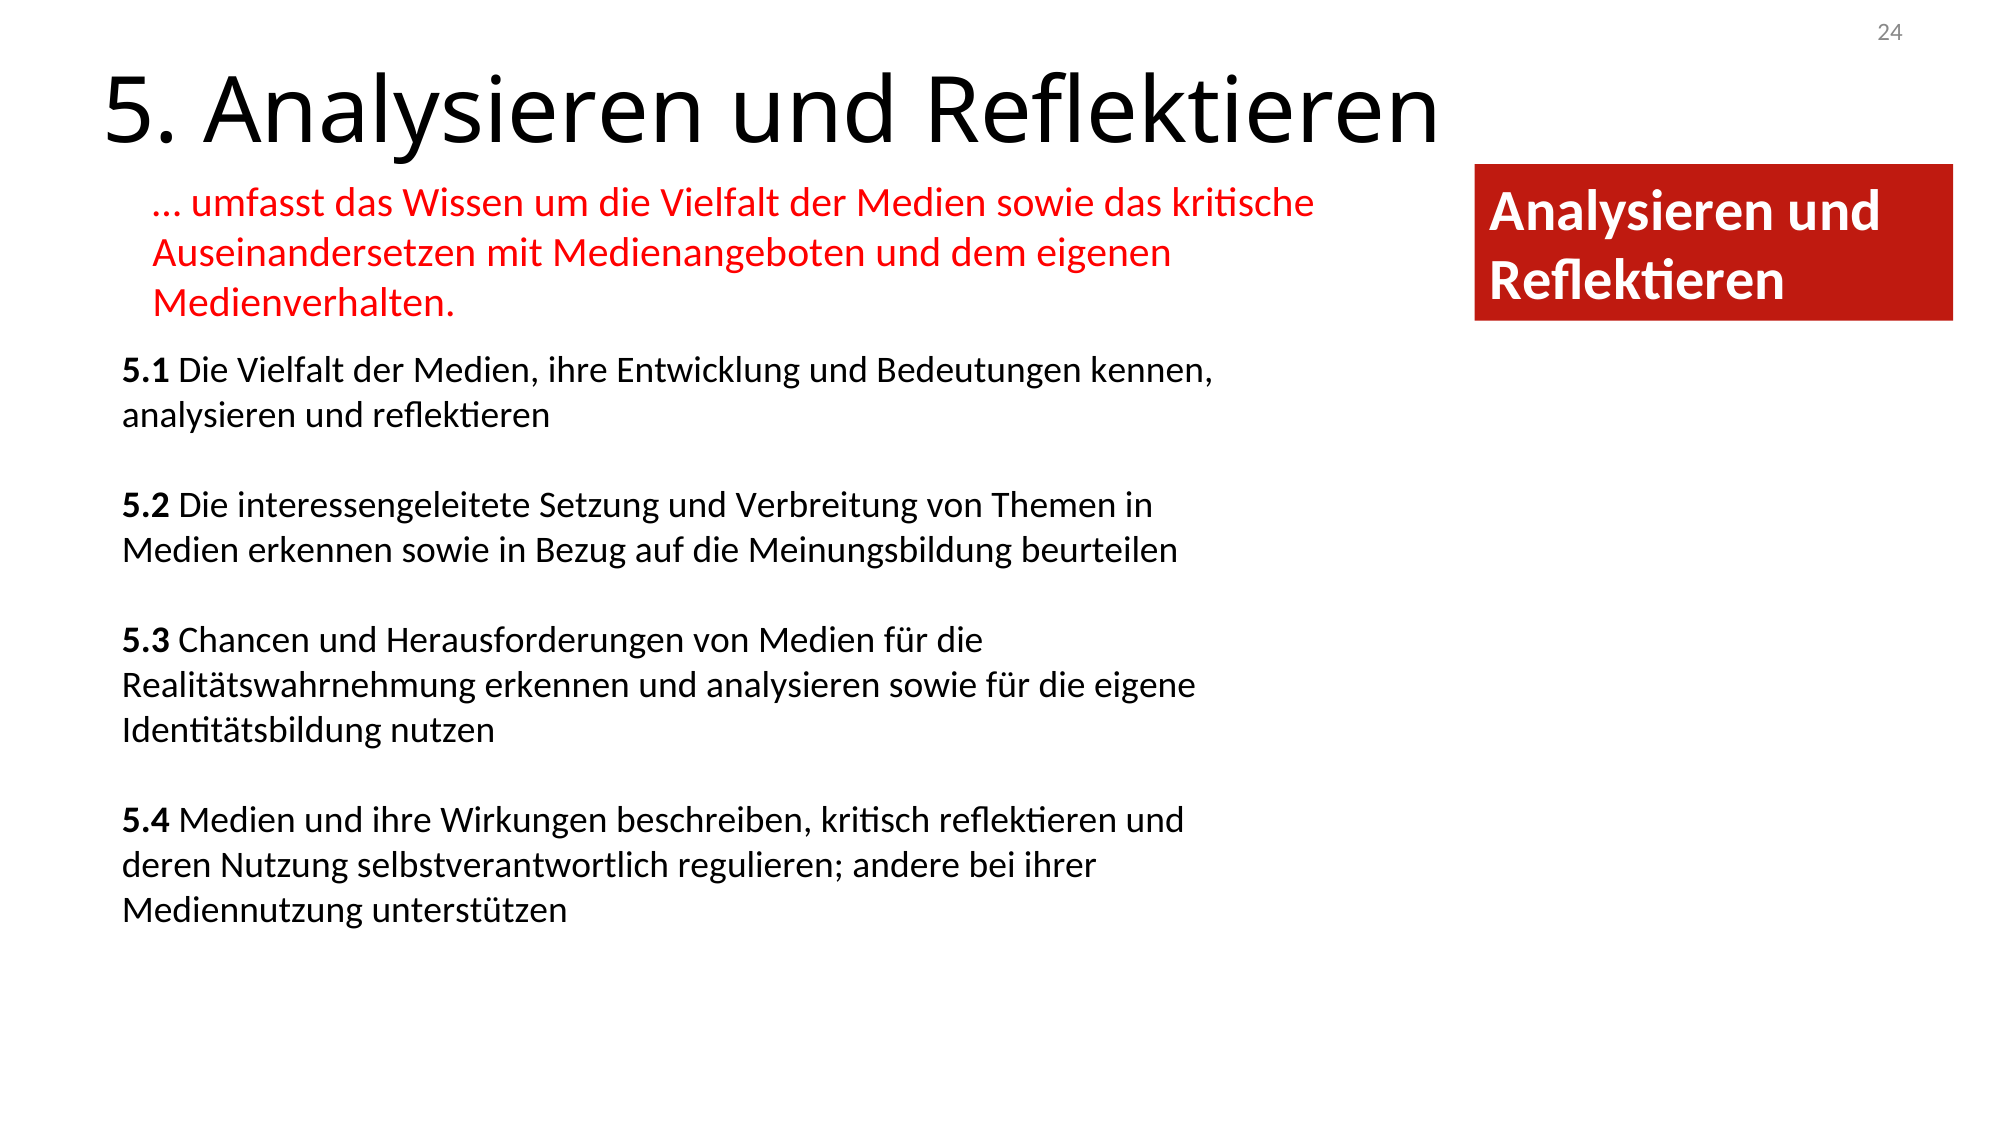

23
5. Analysieren und Reflektieren
Analysieren und Reflektieren
… umfasst das Wissen um die Vielfalt der Medien sowie das kritische Auseinandersetzen mit Medienangeboten und dem eigenen Medienverhalten.
5.1 Die Vielfalt der Medien, ihre Entwicklung und Bedeutungen kennen, analysieren und reflektieren
5.2 Die interessengeleitete Setzung und Verbreitung von Themen in Medien erkennen sowie in Bezug auf die Meinungsbildung beurteilen
5.3 Chancen und Herausforderungen von Medien für die Realitätswahrnehmung erkennen und analysieren sowie für die eigene Identitätsbildung nutzen
5.4 Medien und ihre Wirkungen beschreiben, kritisch reflektieren und deren Nutzung selbstverantwortlich regulieren; andere bei ihrer Mediennutzung unterstützen